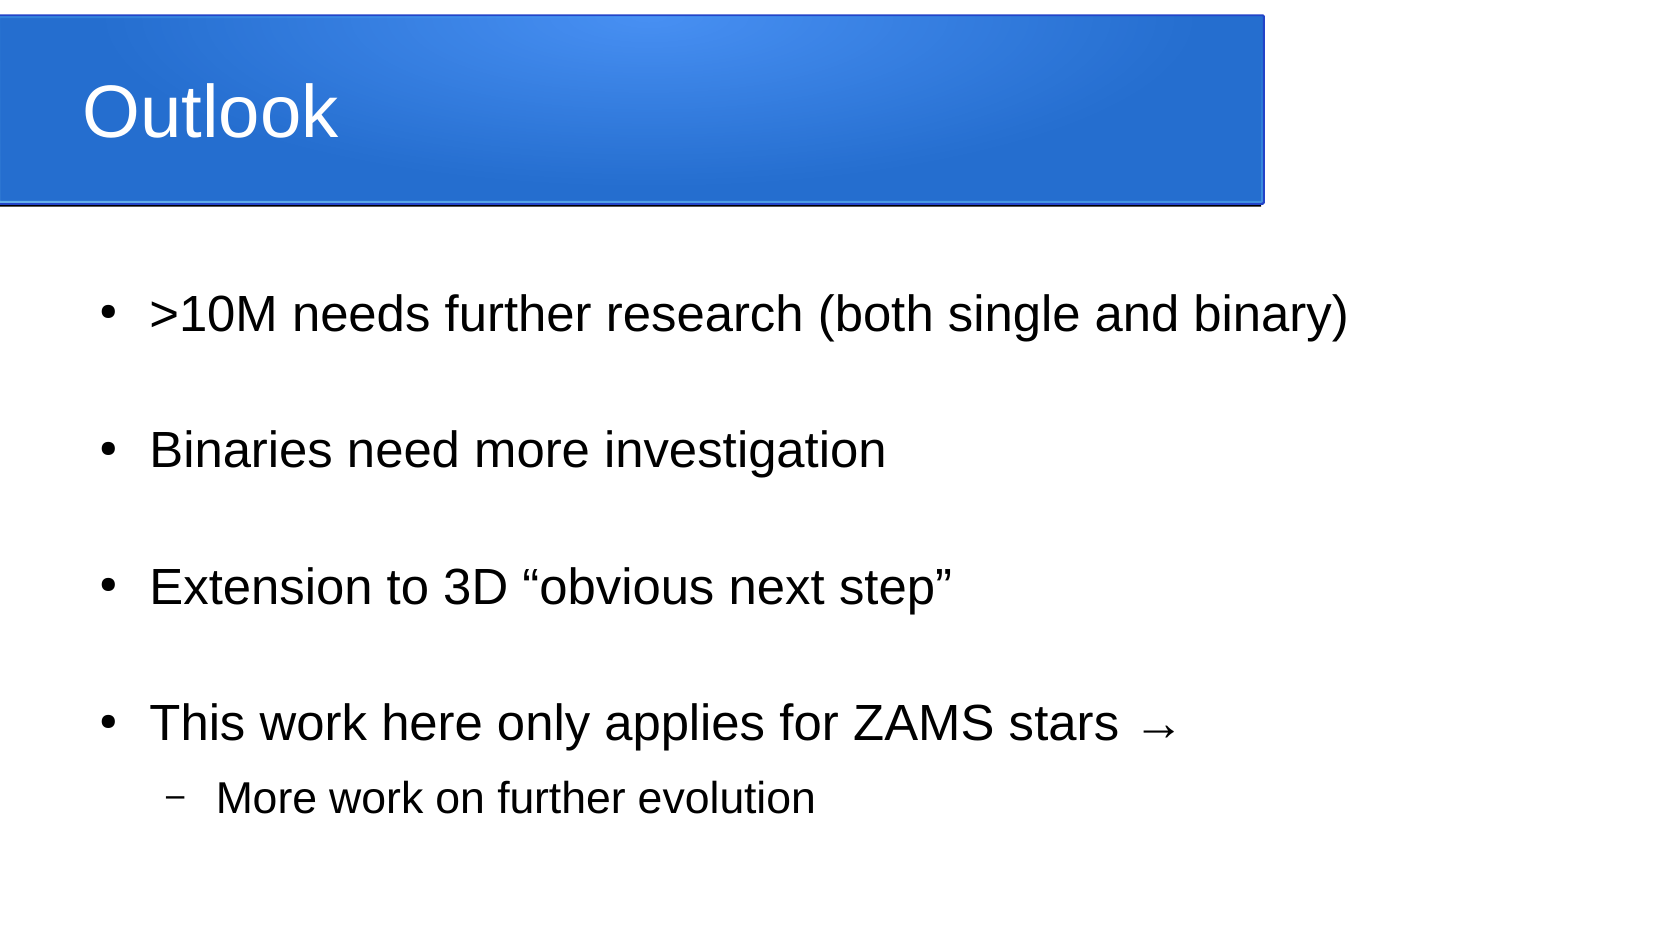

# Outlook
>10M needs further research (both single and binary)
Binaries need more investigation
Extension to 3D “obvious next step”
This work here only applies for ZAMS stars →
More work on further evolution